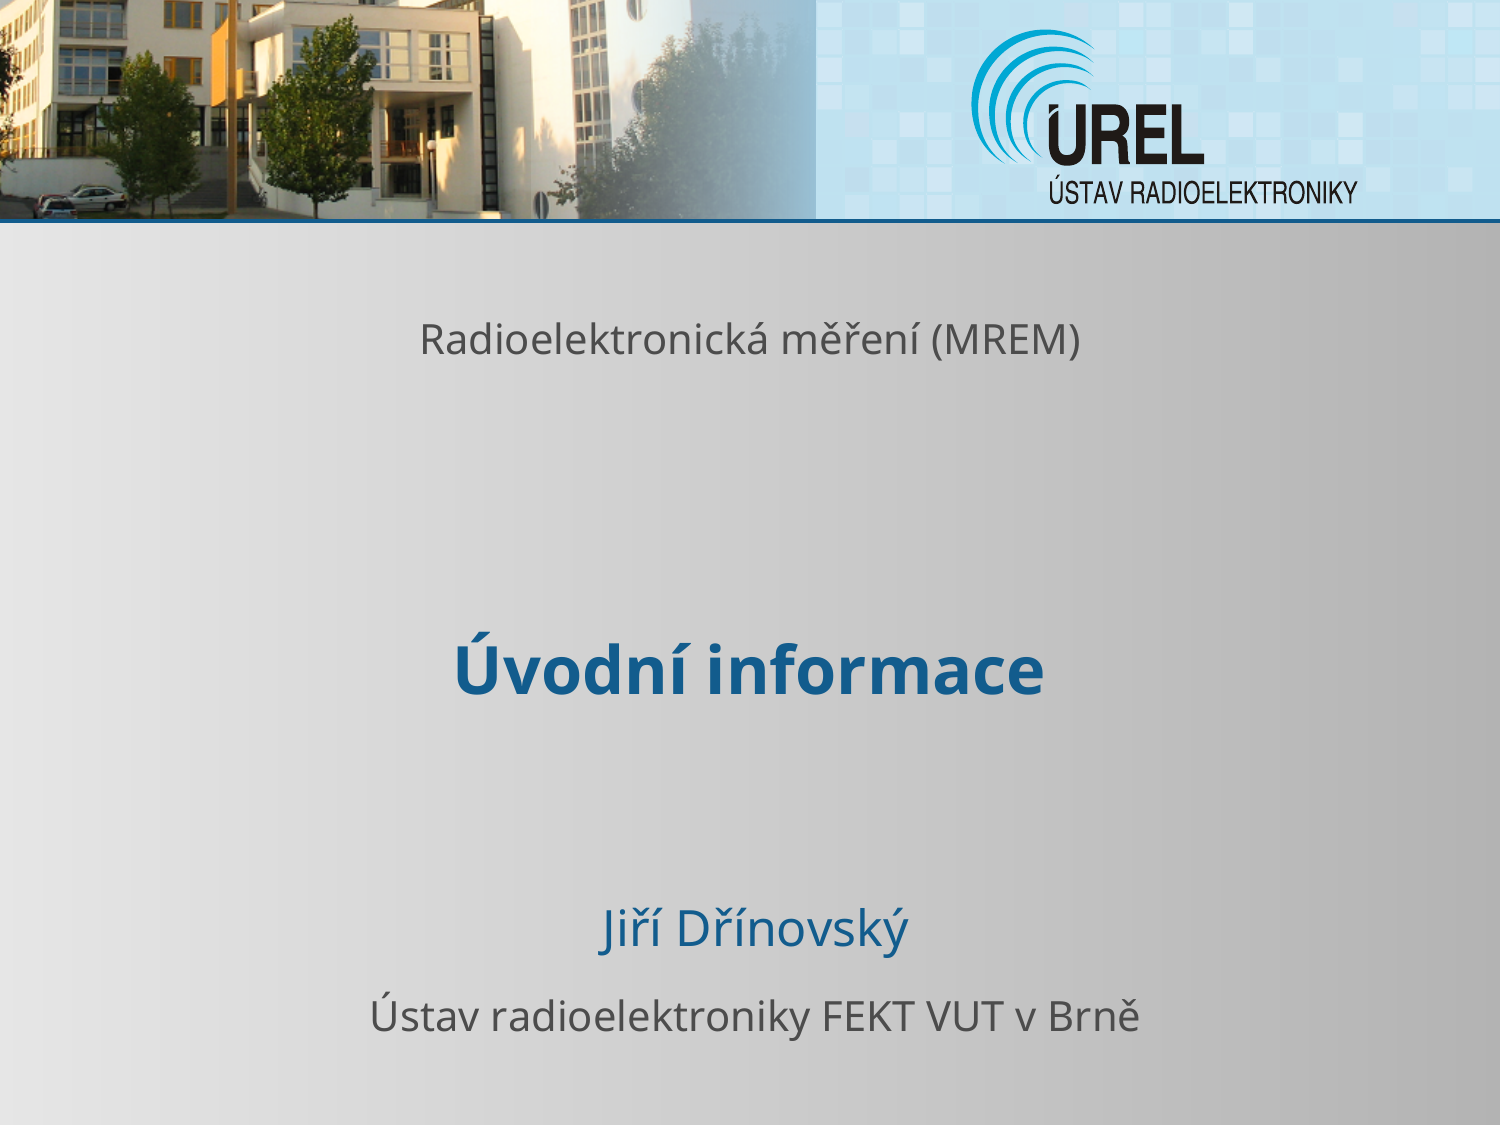

Radioelektronická měření (MREM)
Úvodní informace
Jiří Dřínovský
Ústav radioelektroniky FEKT VUT v Brně